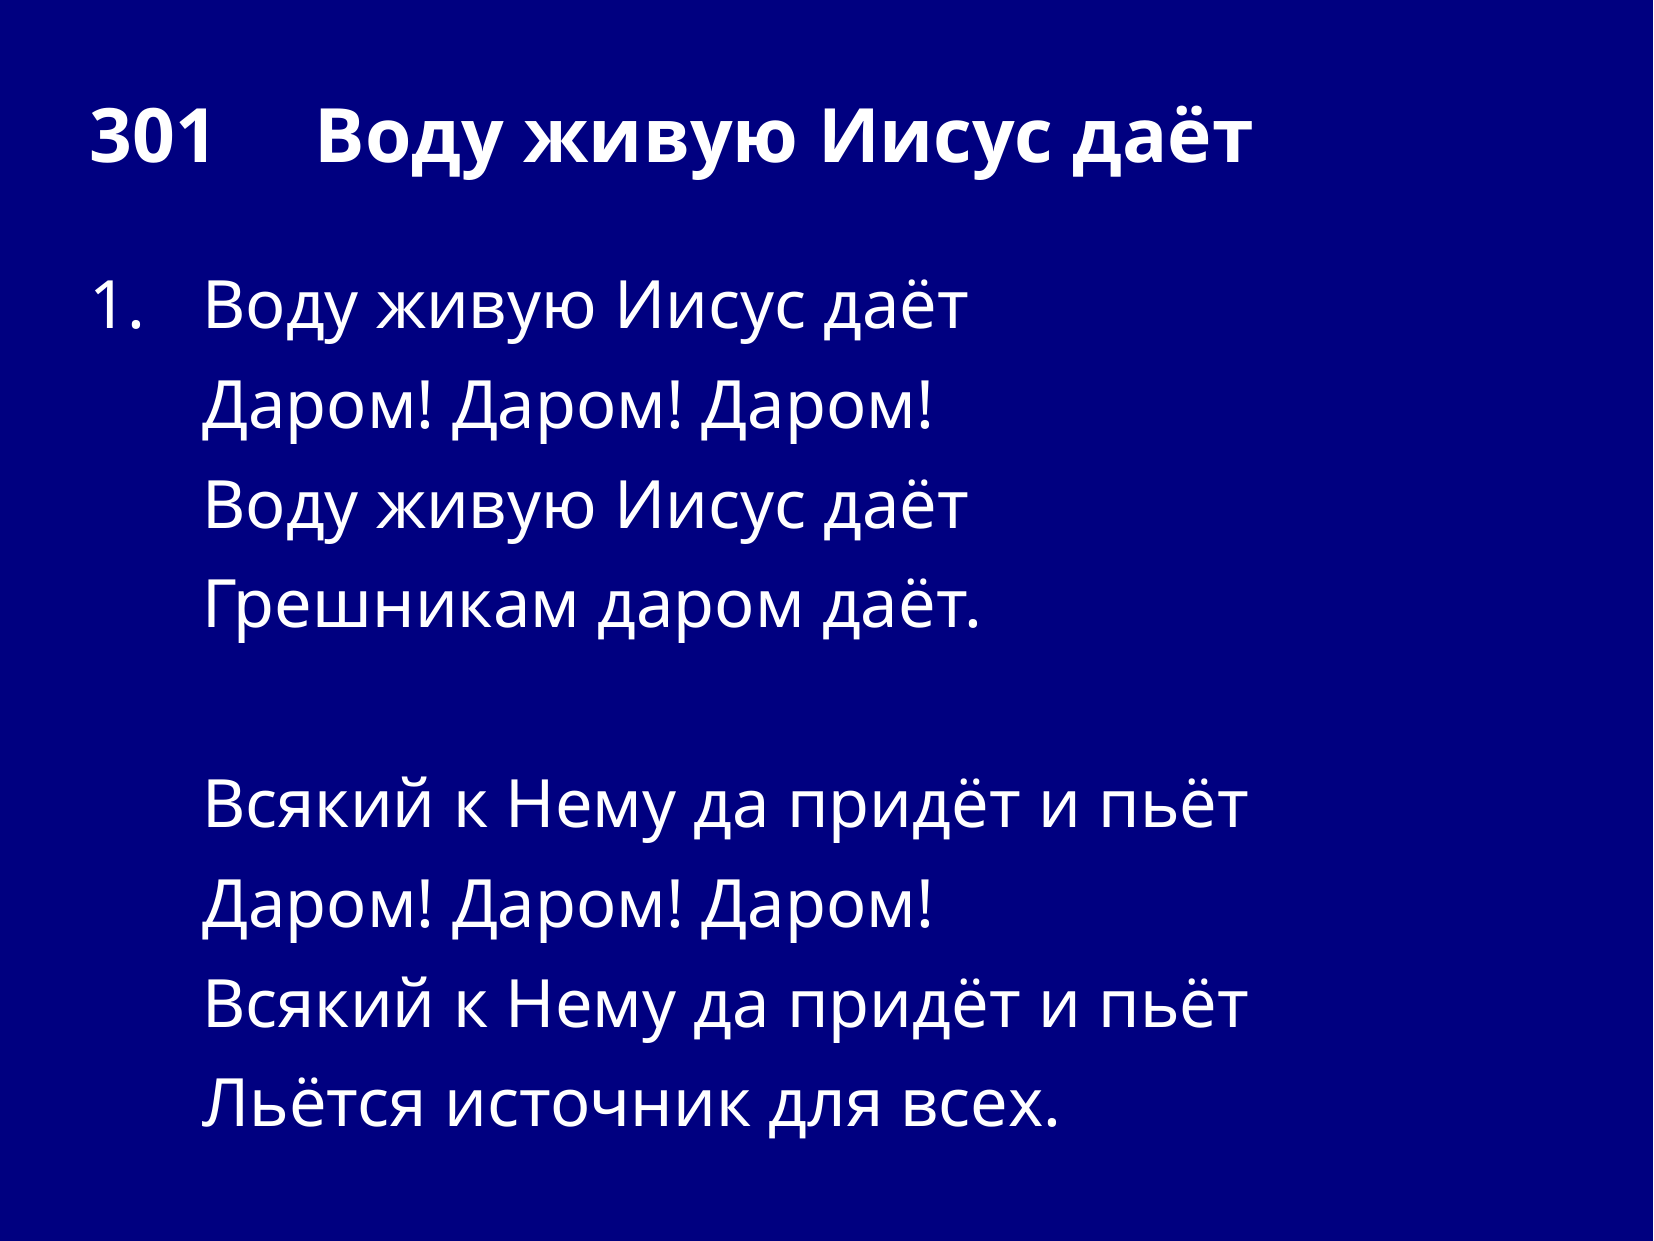

301	Воду живую Иисус даёт
1.	Воду живую Иисус даёт
	Даром! Даром! Даром!
	Воду живую Иисус даёт
	Грешникам даром даёт.
	Всякий к Нему да придёт и пьёт
	Даром! Даром! Даром!
	Всякий к Нему да придёт и пьёт
	Льётся источник для всех.